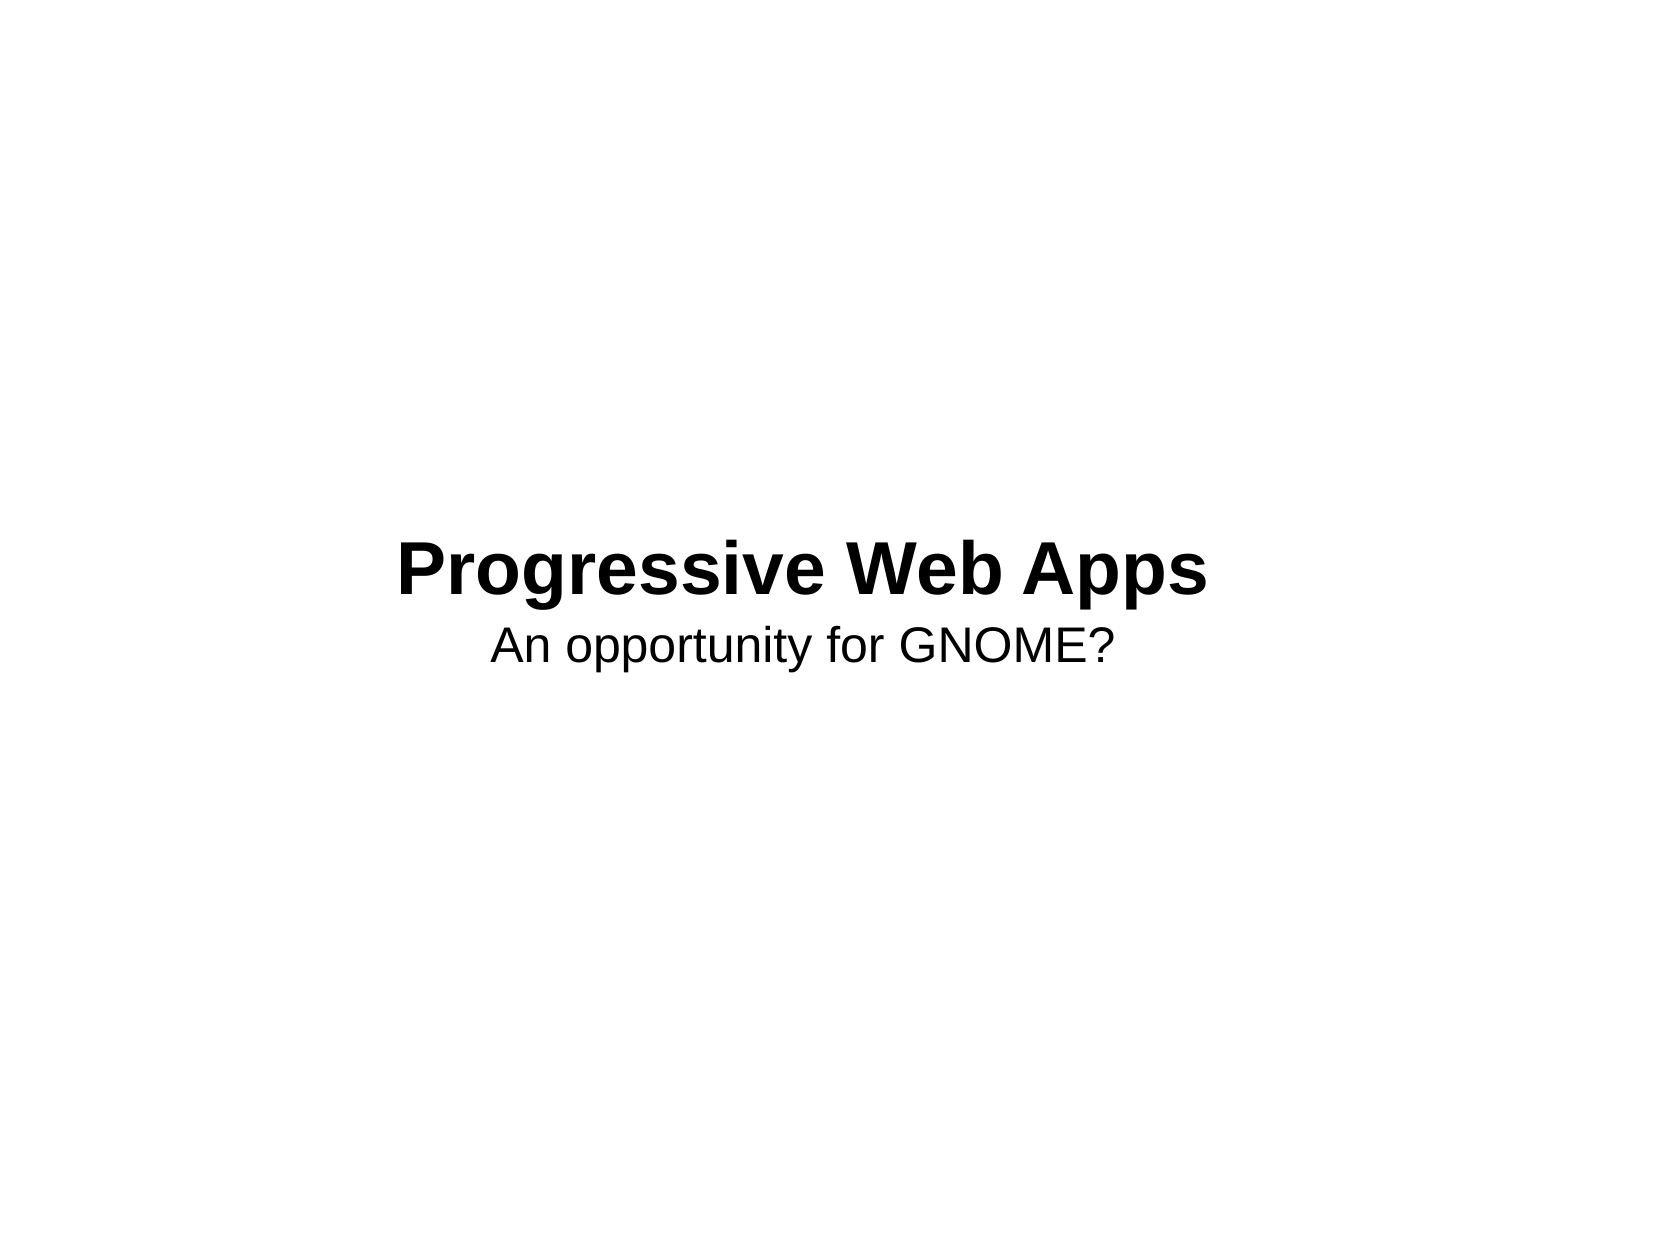

Progressive Web Apps
An opportunity for GNOME?